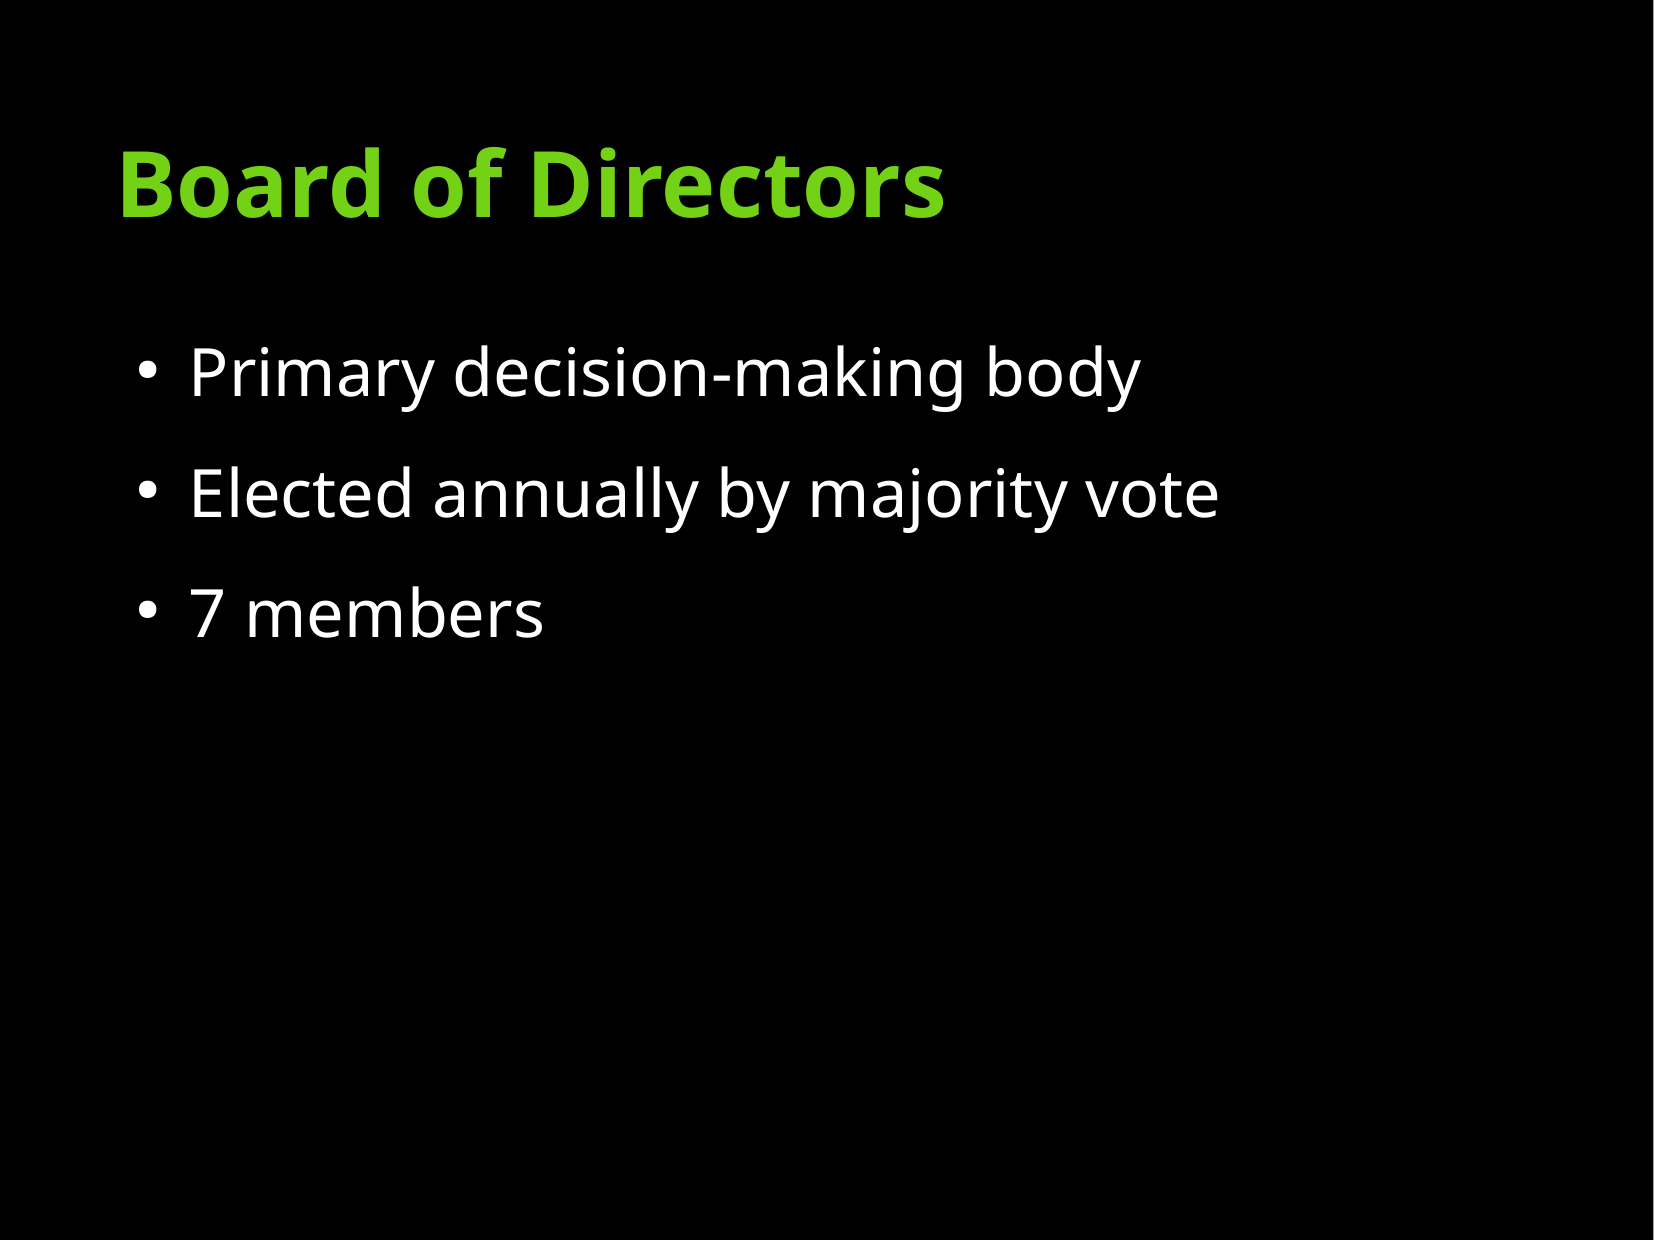

# Board of Directors
Primary decision-making body
Elected annually by majority vote
7 members